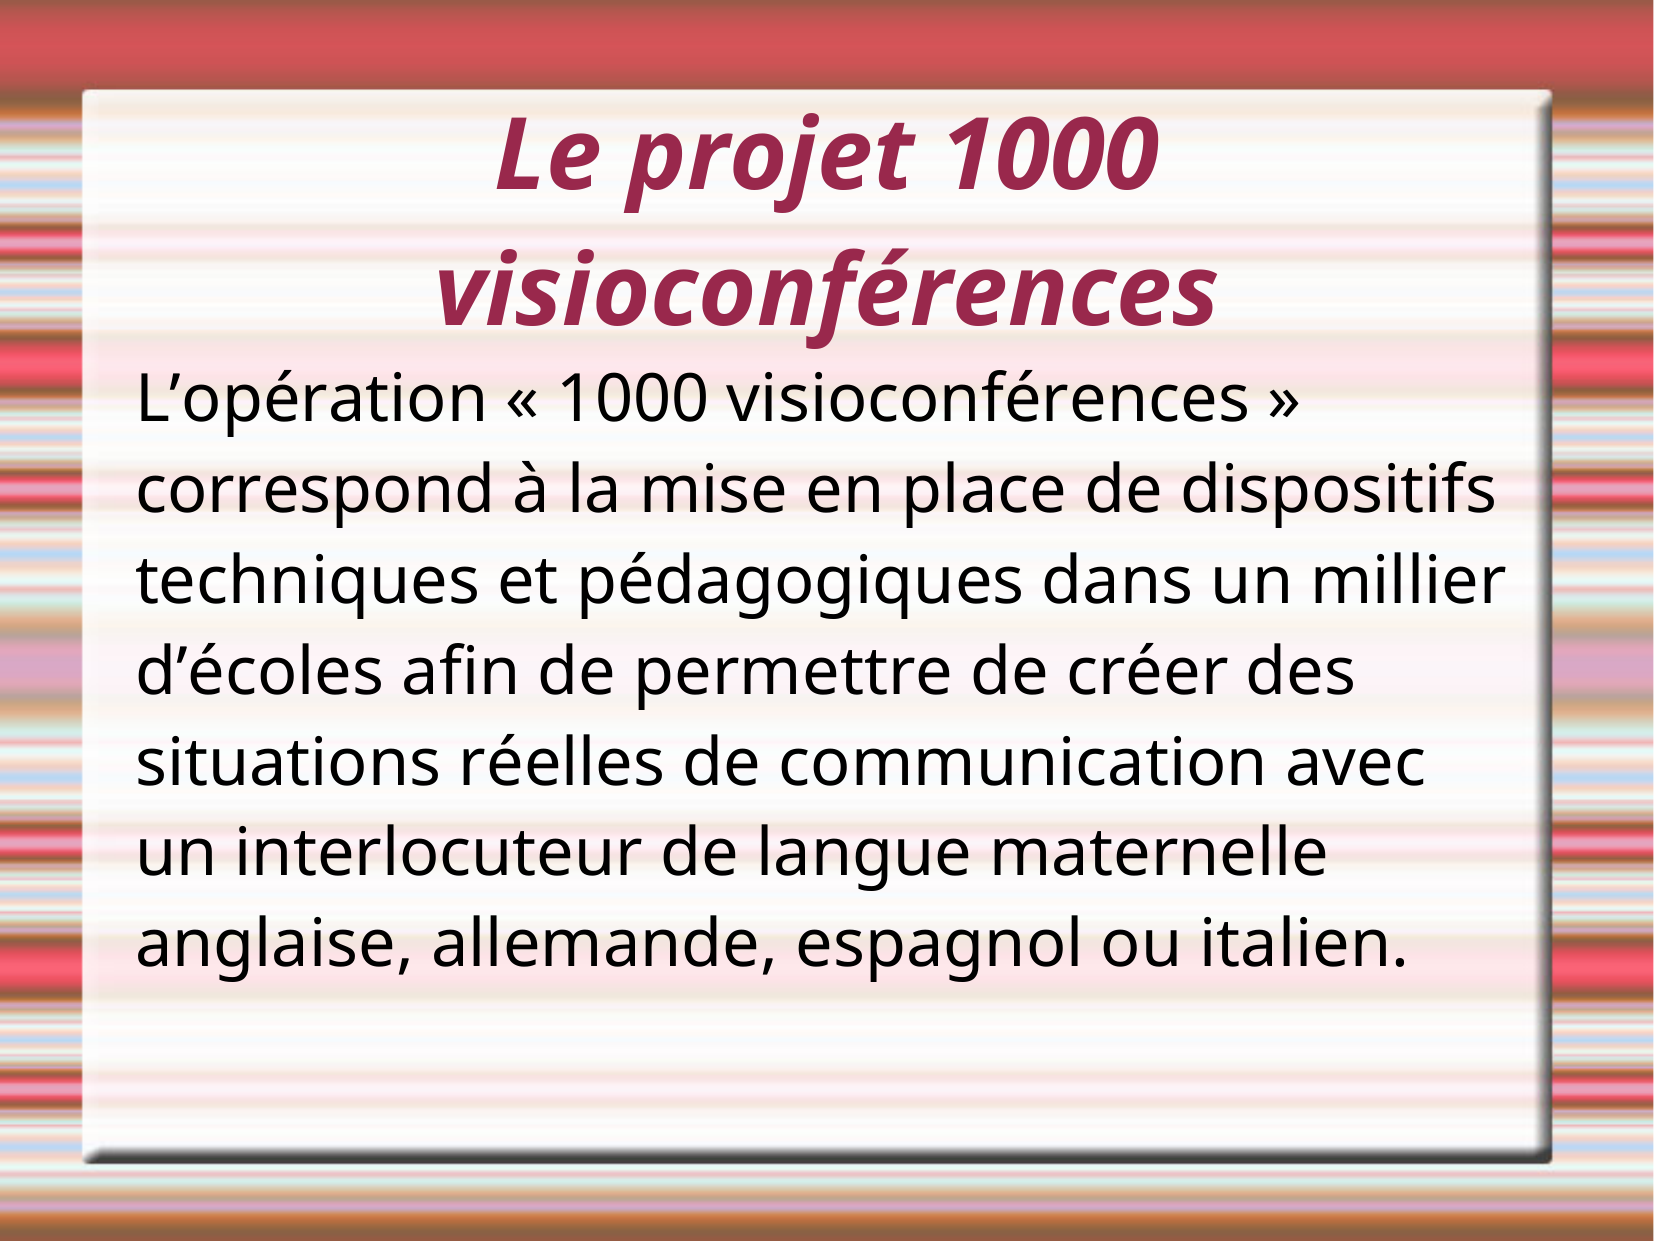

# Le projet 1000 visioconférences
L’opération « 1000 visioconférences » correspond à la mise en place de dispositifs techniques et pédagogiques dans un millier d’écoles afin de permettre de créer des situations réelles de communication avec un interlocuteur de langue maternelle anglaise, allemande, espagnol ou italien.